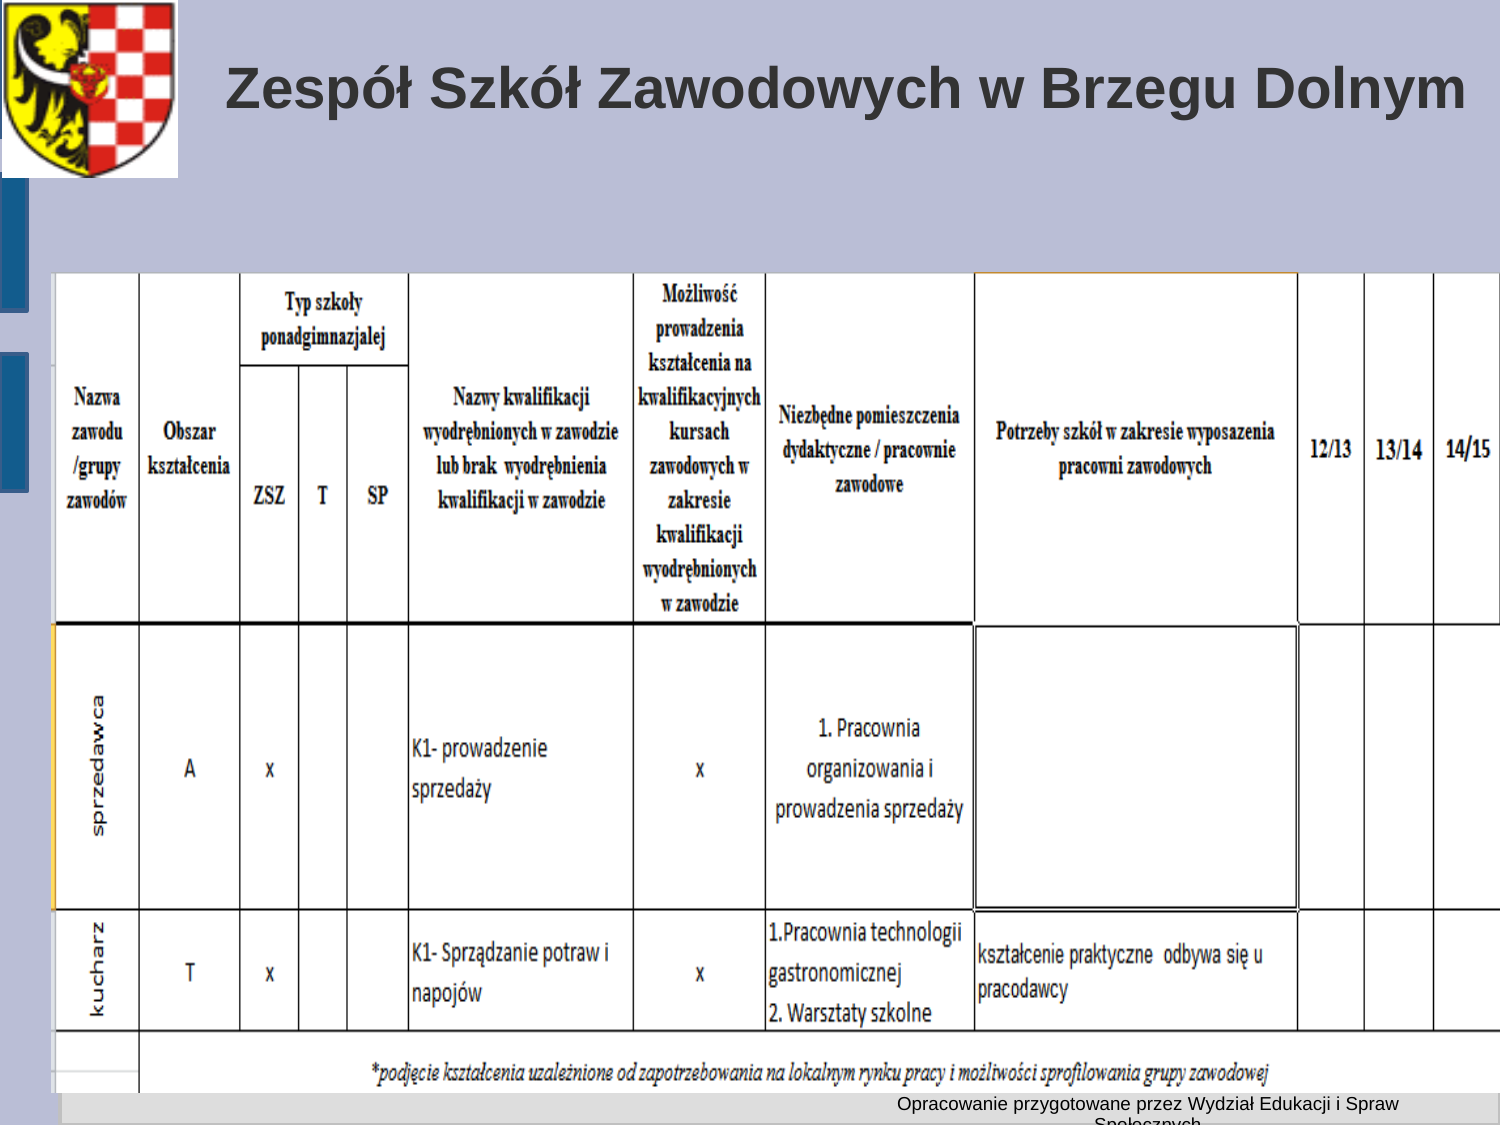

# Zespół Szkół Zawodowych w Brzegu Dolnym
Opracowanie przygotowane przez Wydział Edukacji i Spraw Społecznych